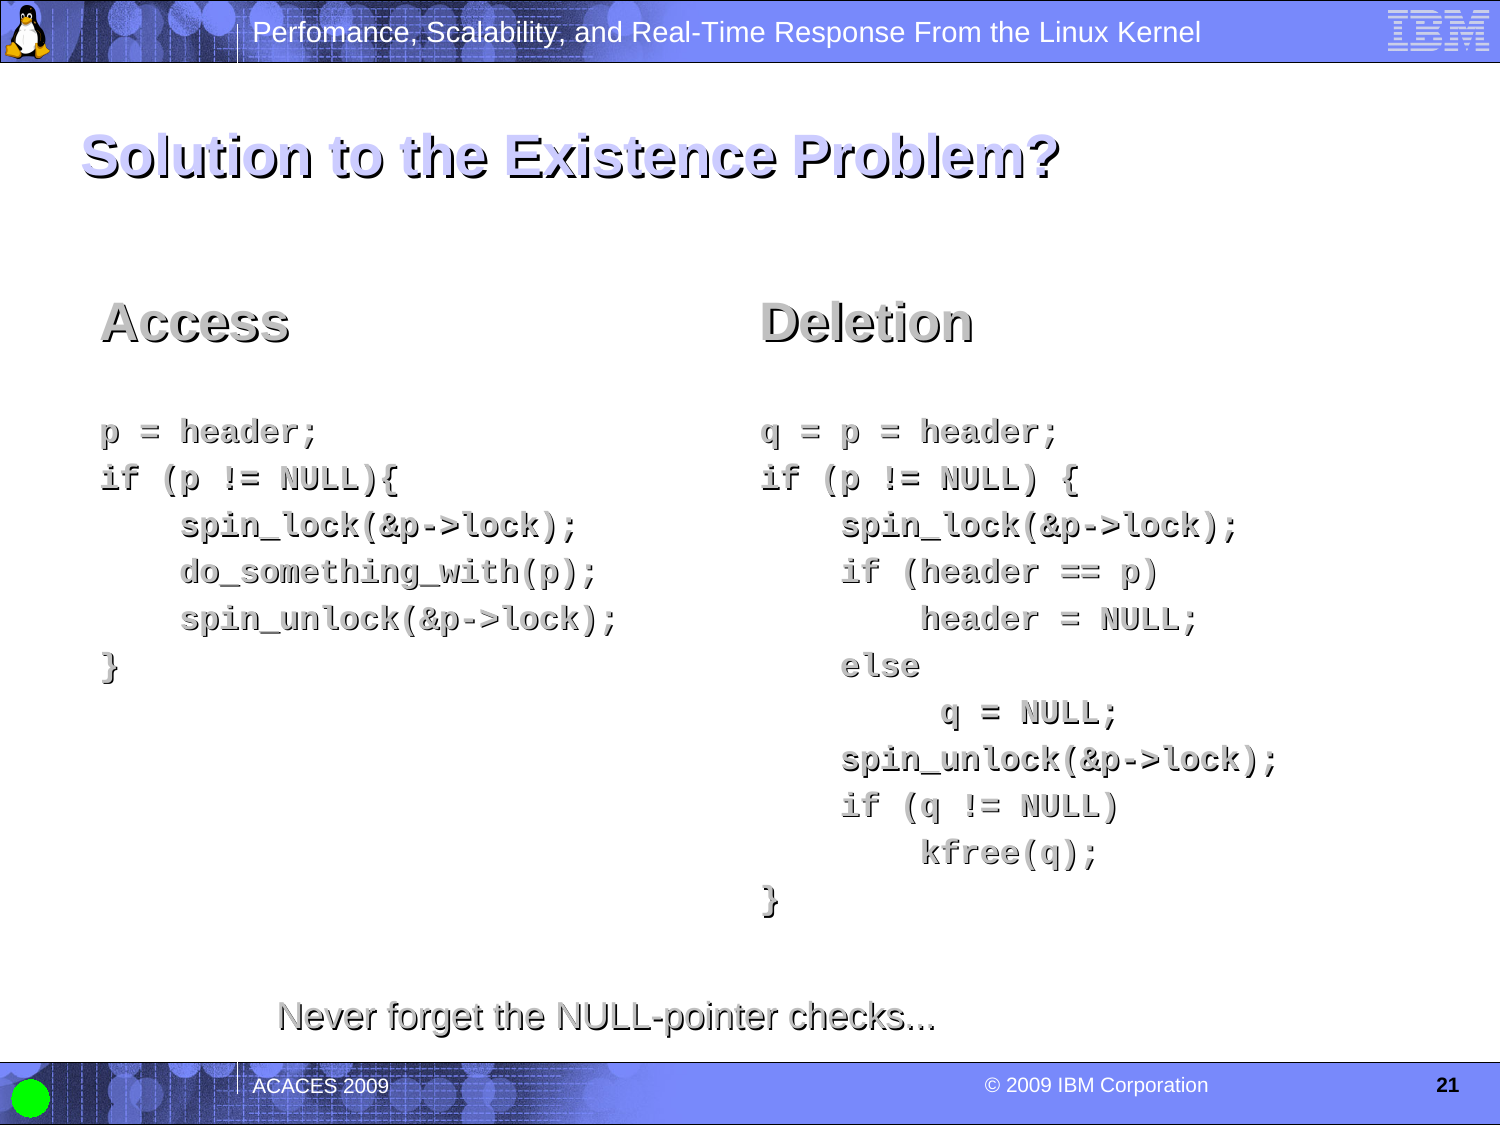

# Solution to the Existence Problem?
Access
p = header;
if (p != NULL){
 spin_lock(&p->lock);
 do_something_with(p);
 spin_unlock(&p->lock);
}
Deletion
q = p = header;
if (p != NULL) {
 spin_lock(&p->lock);
 if (header == p)
 header = NULL;
 else
 q = NULL;
 spin_unlock(&p->lock);
 if (q != NULL)
 kfree(q);
}
Never forget the NULL-pointer checks...
21